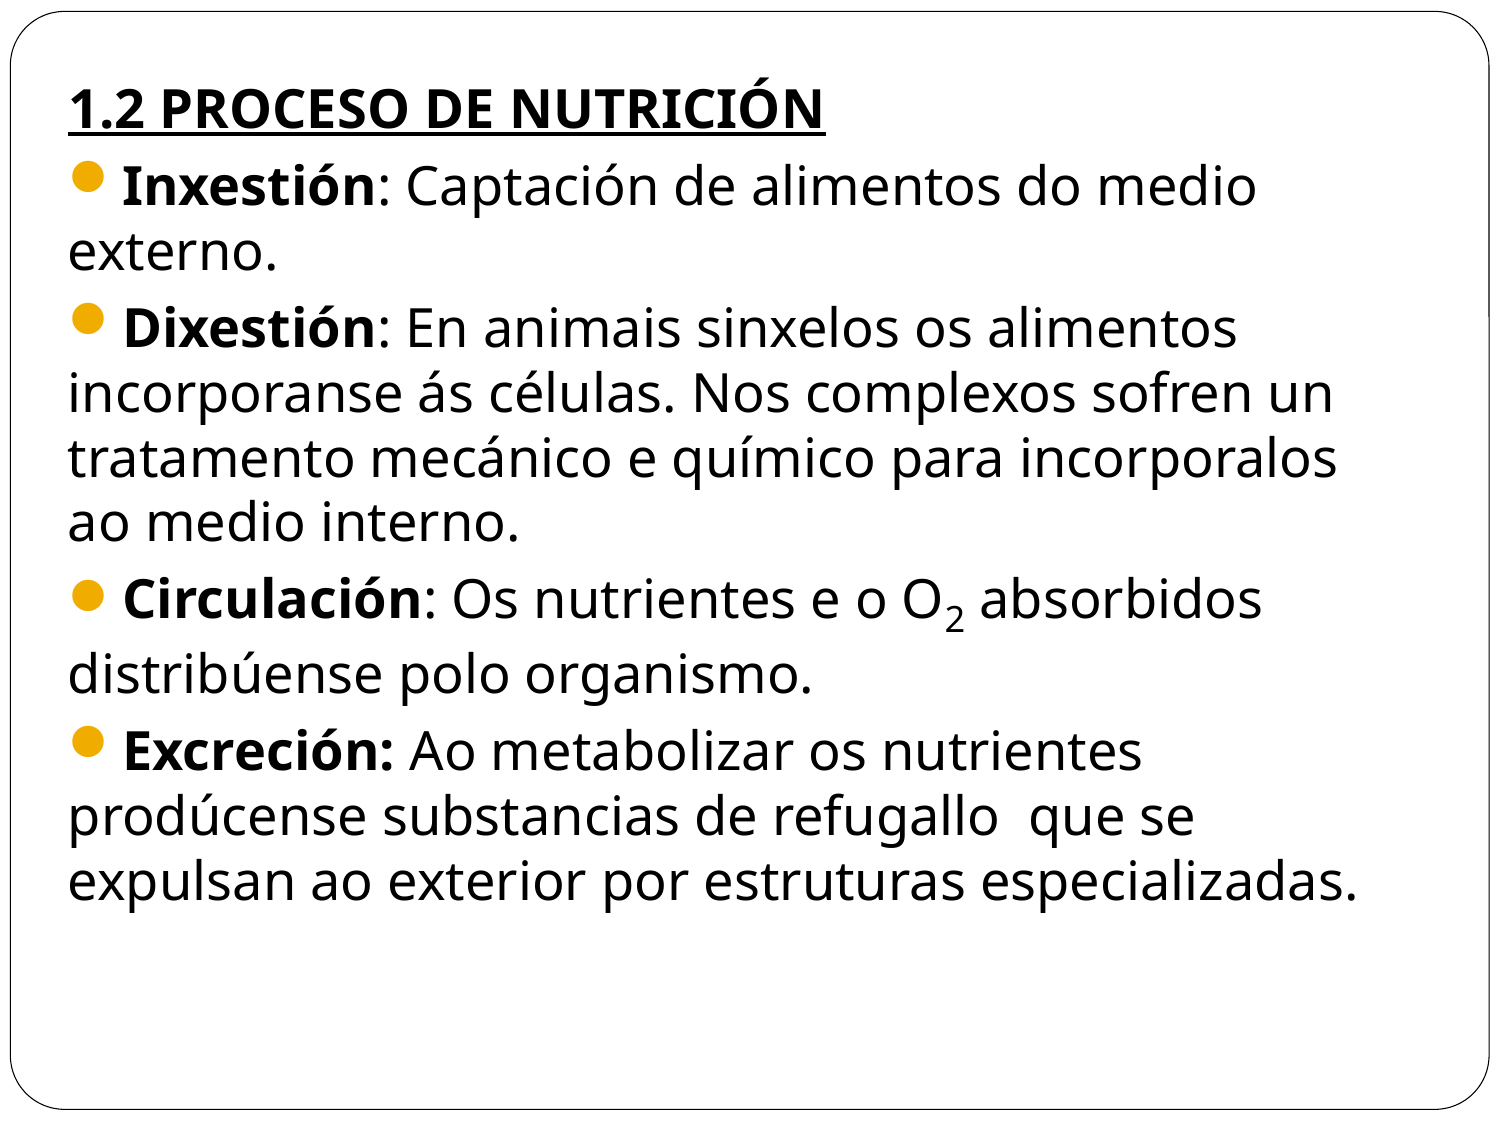

1.2 PROCESO DE NUTRICIÓN
Inxestión: Captación de alimentos do medio externo.
Dixestión: En animais sinxelos os alimentos incorporanse ás células. Nos complexos sofren un tratamento mecánico e químico para incorporalos ao medio interno.
Circulación: Os nutrientes e o O2 absorbidos distribúense polo organismo.
Excreción: Ao metabolizar os nutrientes prodúcense substancias de refugallo que se expulsan ao exterior por estruturas especializadas.